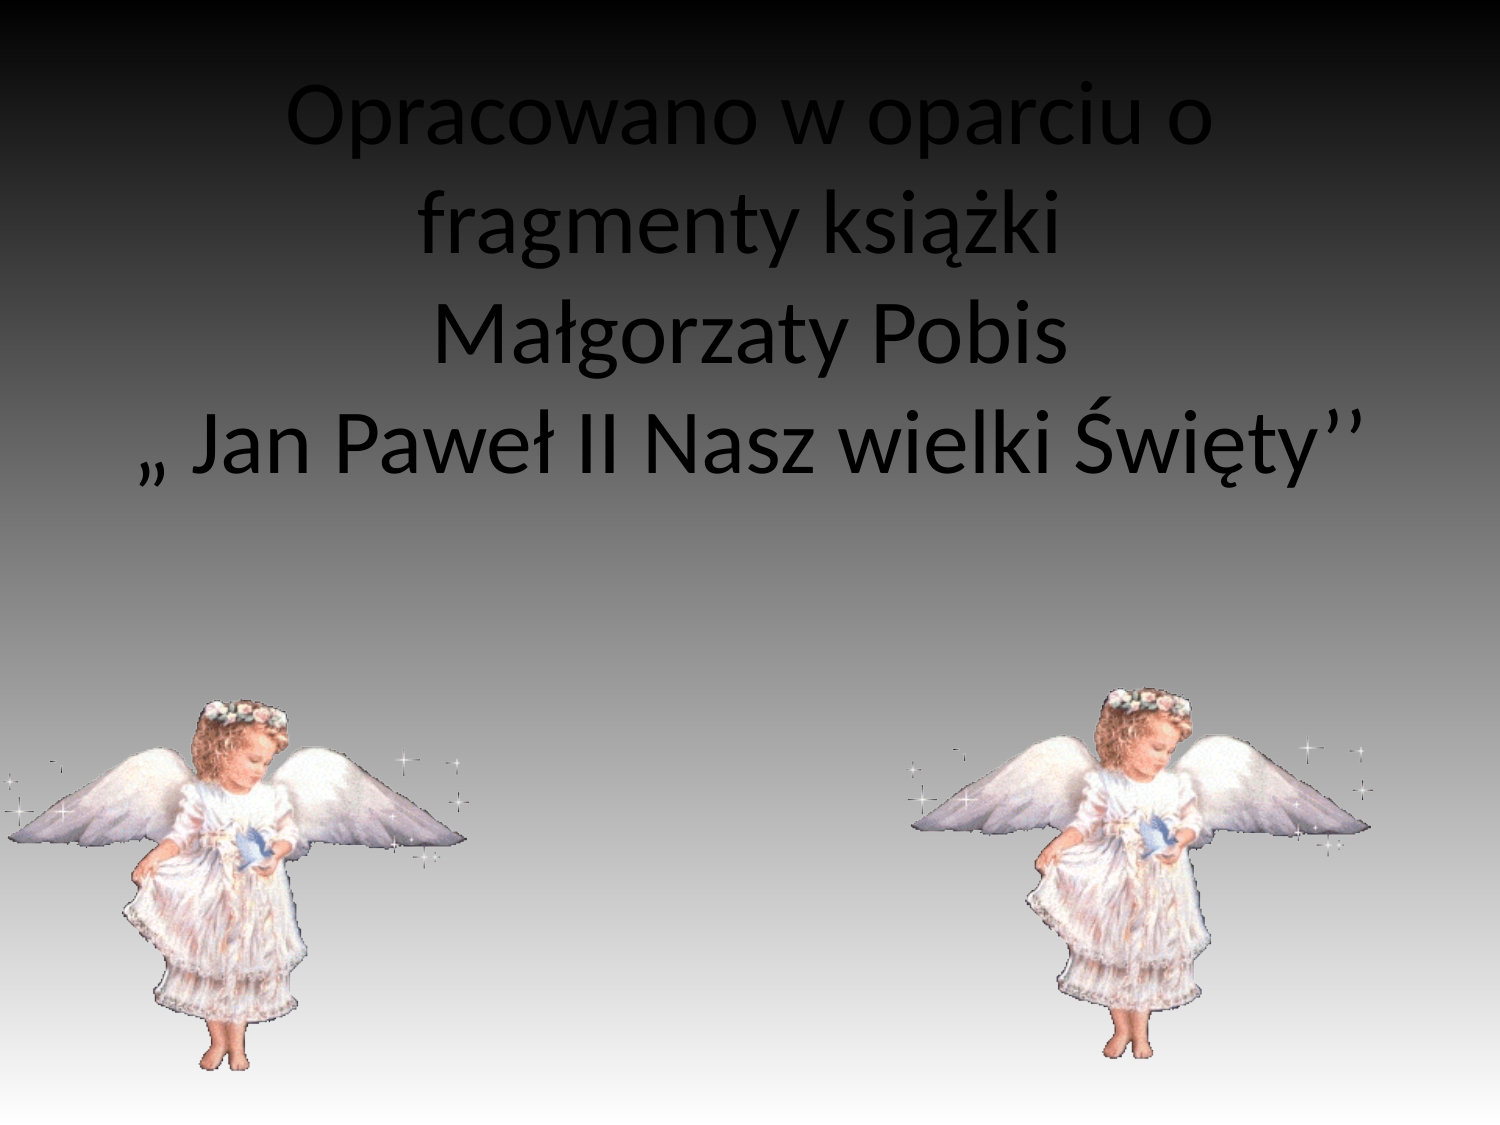

# Opracowano w oparciu o fragmenty książki Małgorzaty Pobis „ Jan Paweł II Nasz wielki Święty’’